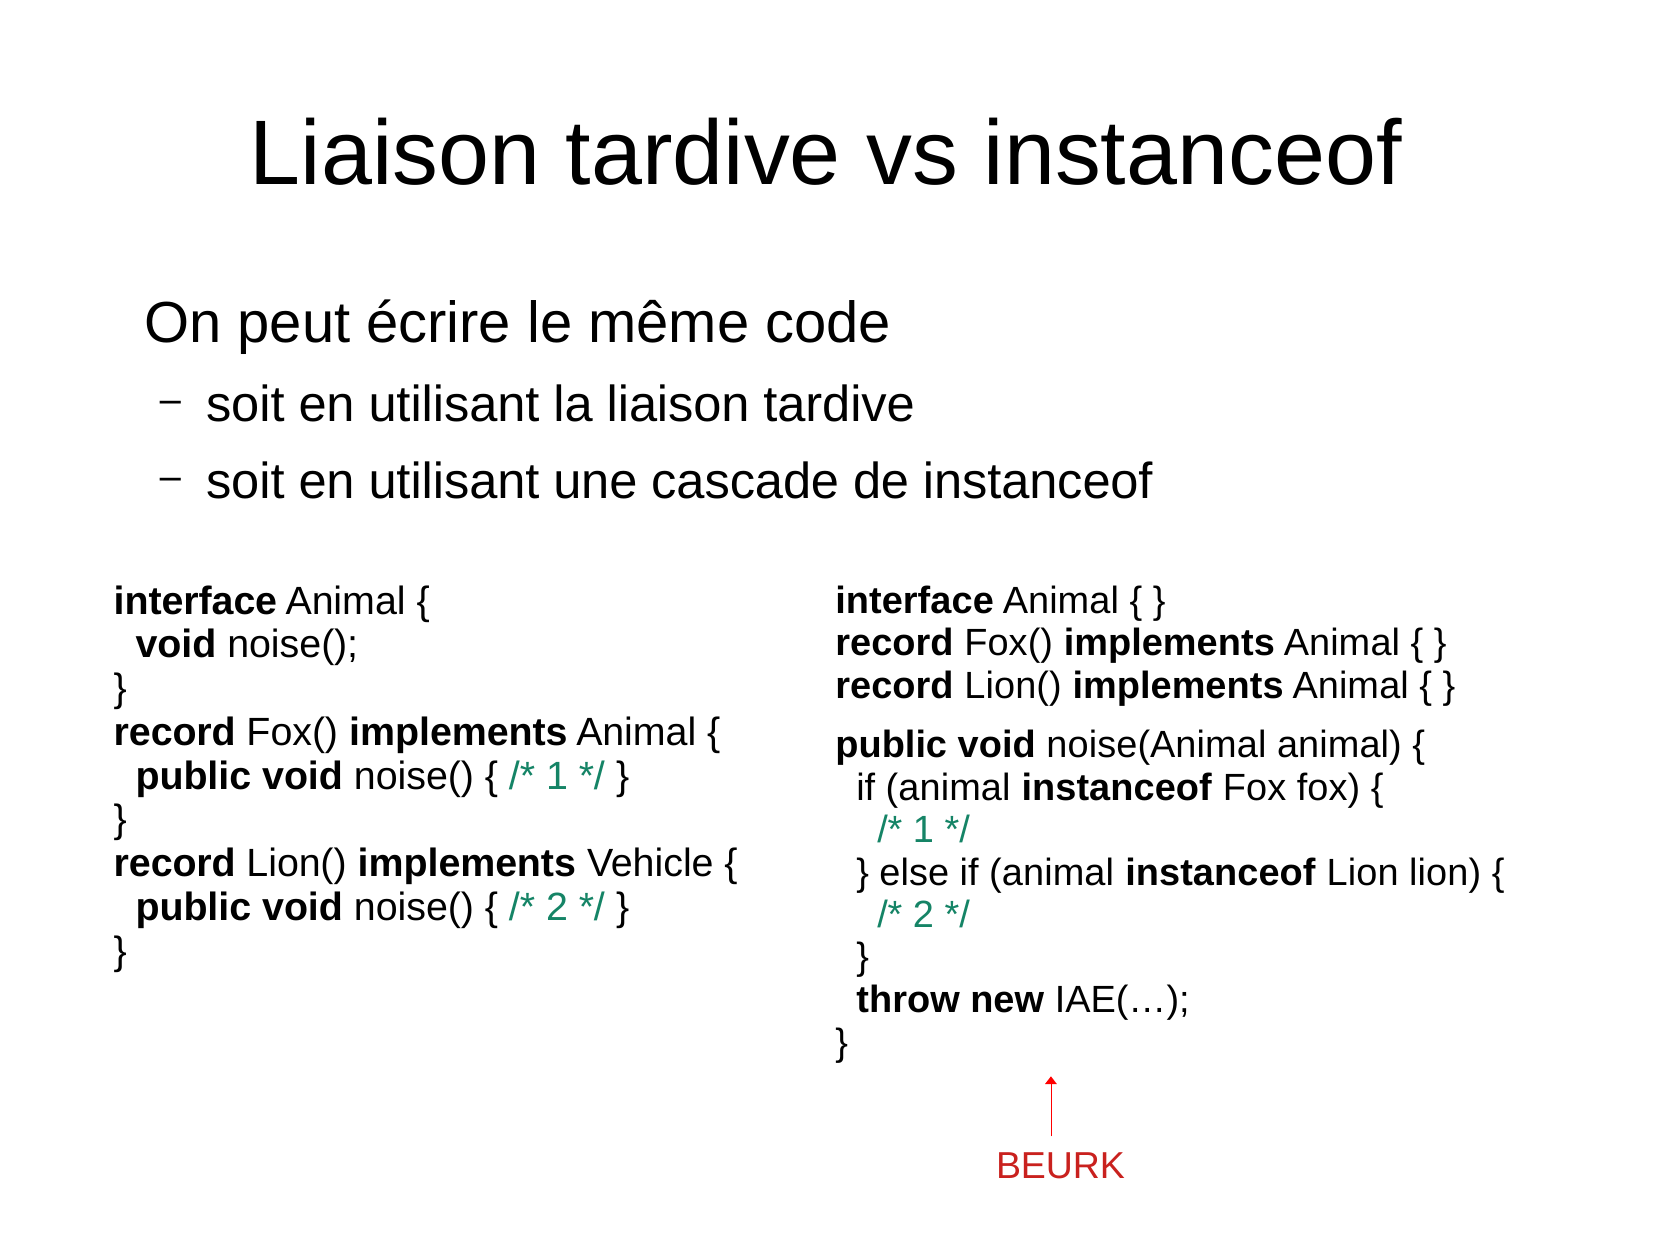

# Liaison tardive vs instanceof
On peut écrire le même code
soit en utilisant la liaison tardive
soit en utilisant une cascade de instanceof
interface Animal {
 void noise();
}
record Fox() implements Animal {
 public void noise() { /* 1 */ }
}
record Lion() implements Vehicle {
 public void noise() { /* 2 */ }
}
interface Animal { }
record Fox() implements Animal { }
record Lion() implements Animal { }
public void noise(Animal animal) {
 if (animal instanceof Fox fox) {
 /* 1 */
 } else if (animal instanceof Lion lion) {
 /* 2 */
 }
 throw new IAE(…);
}
BEURK